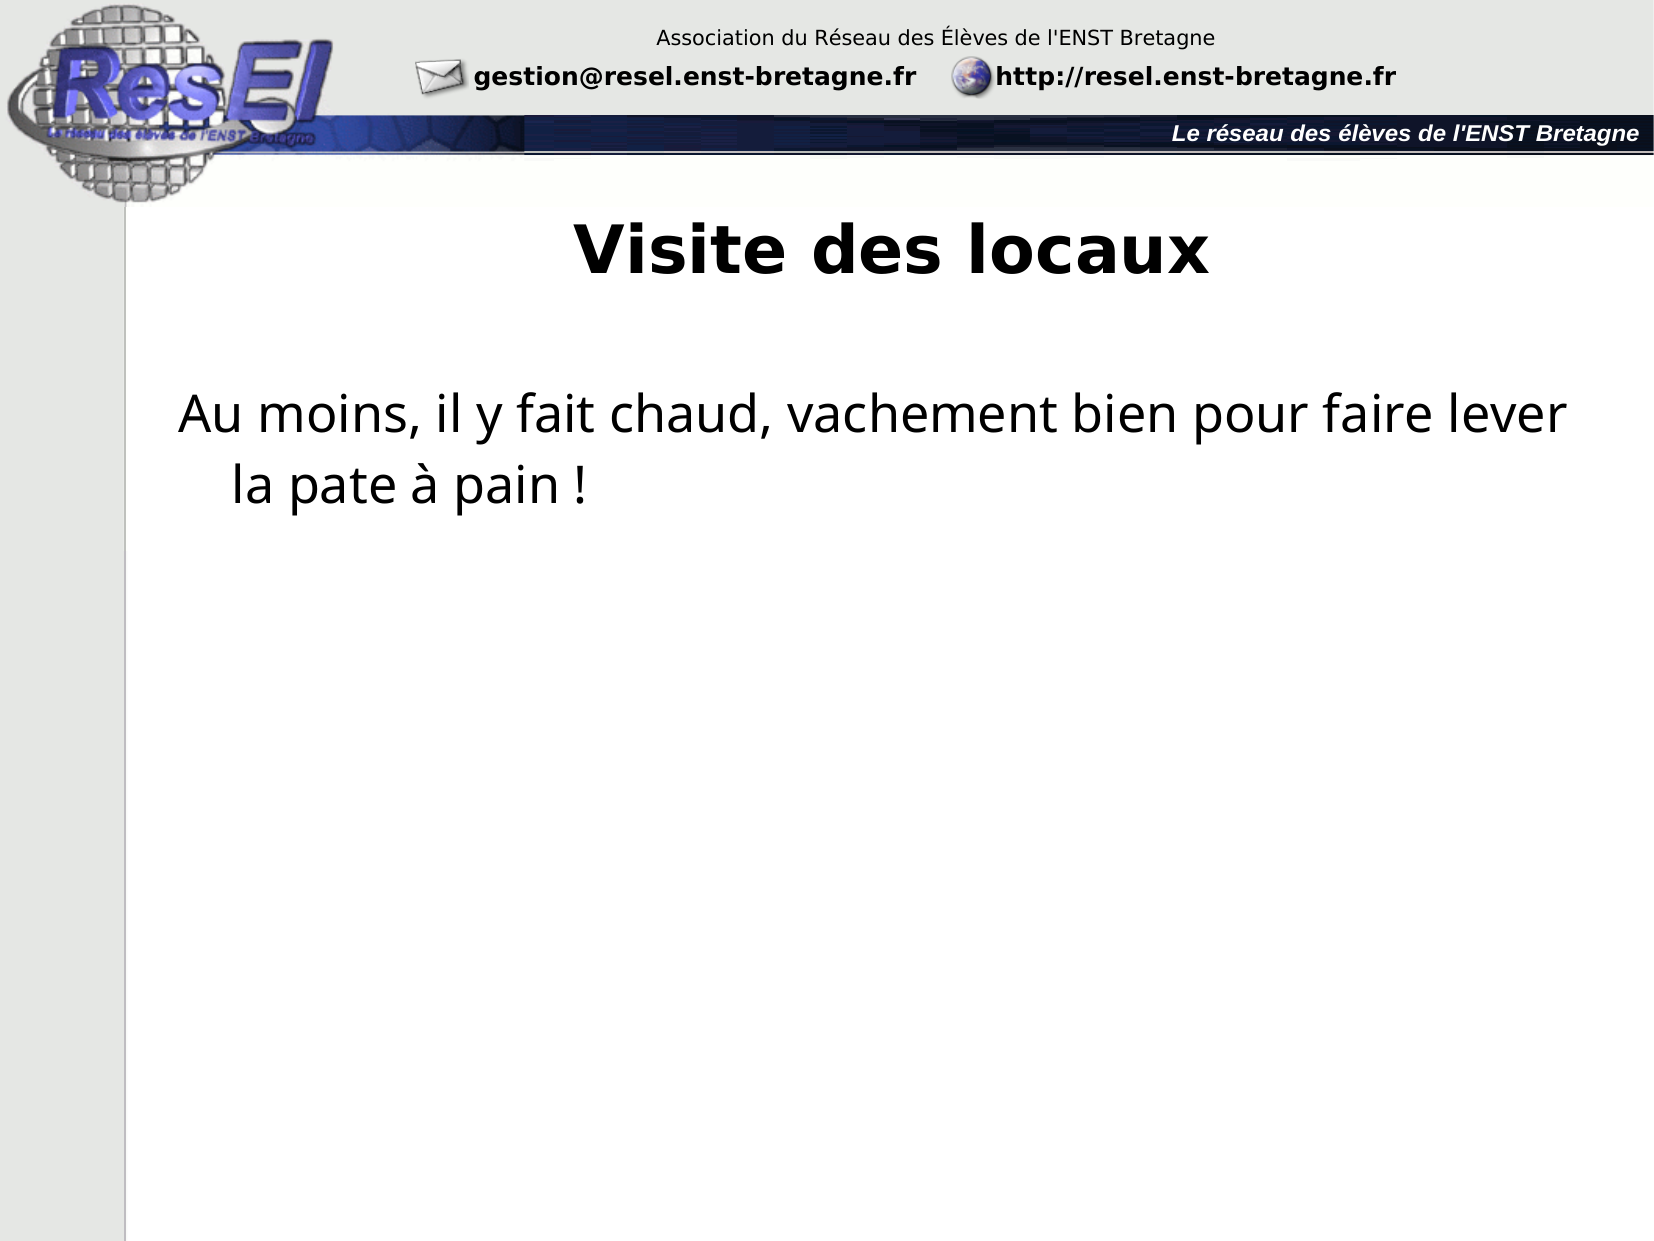

# Visite des locaux
Au moins, il y fait chaud, vachement bien pour faire lever la pate à pain !